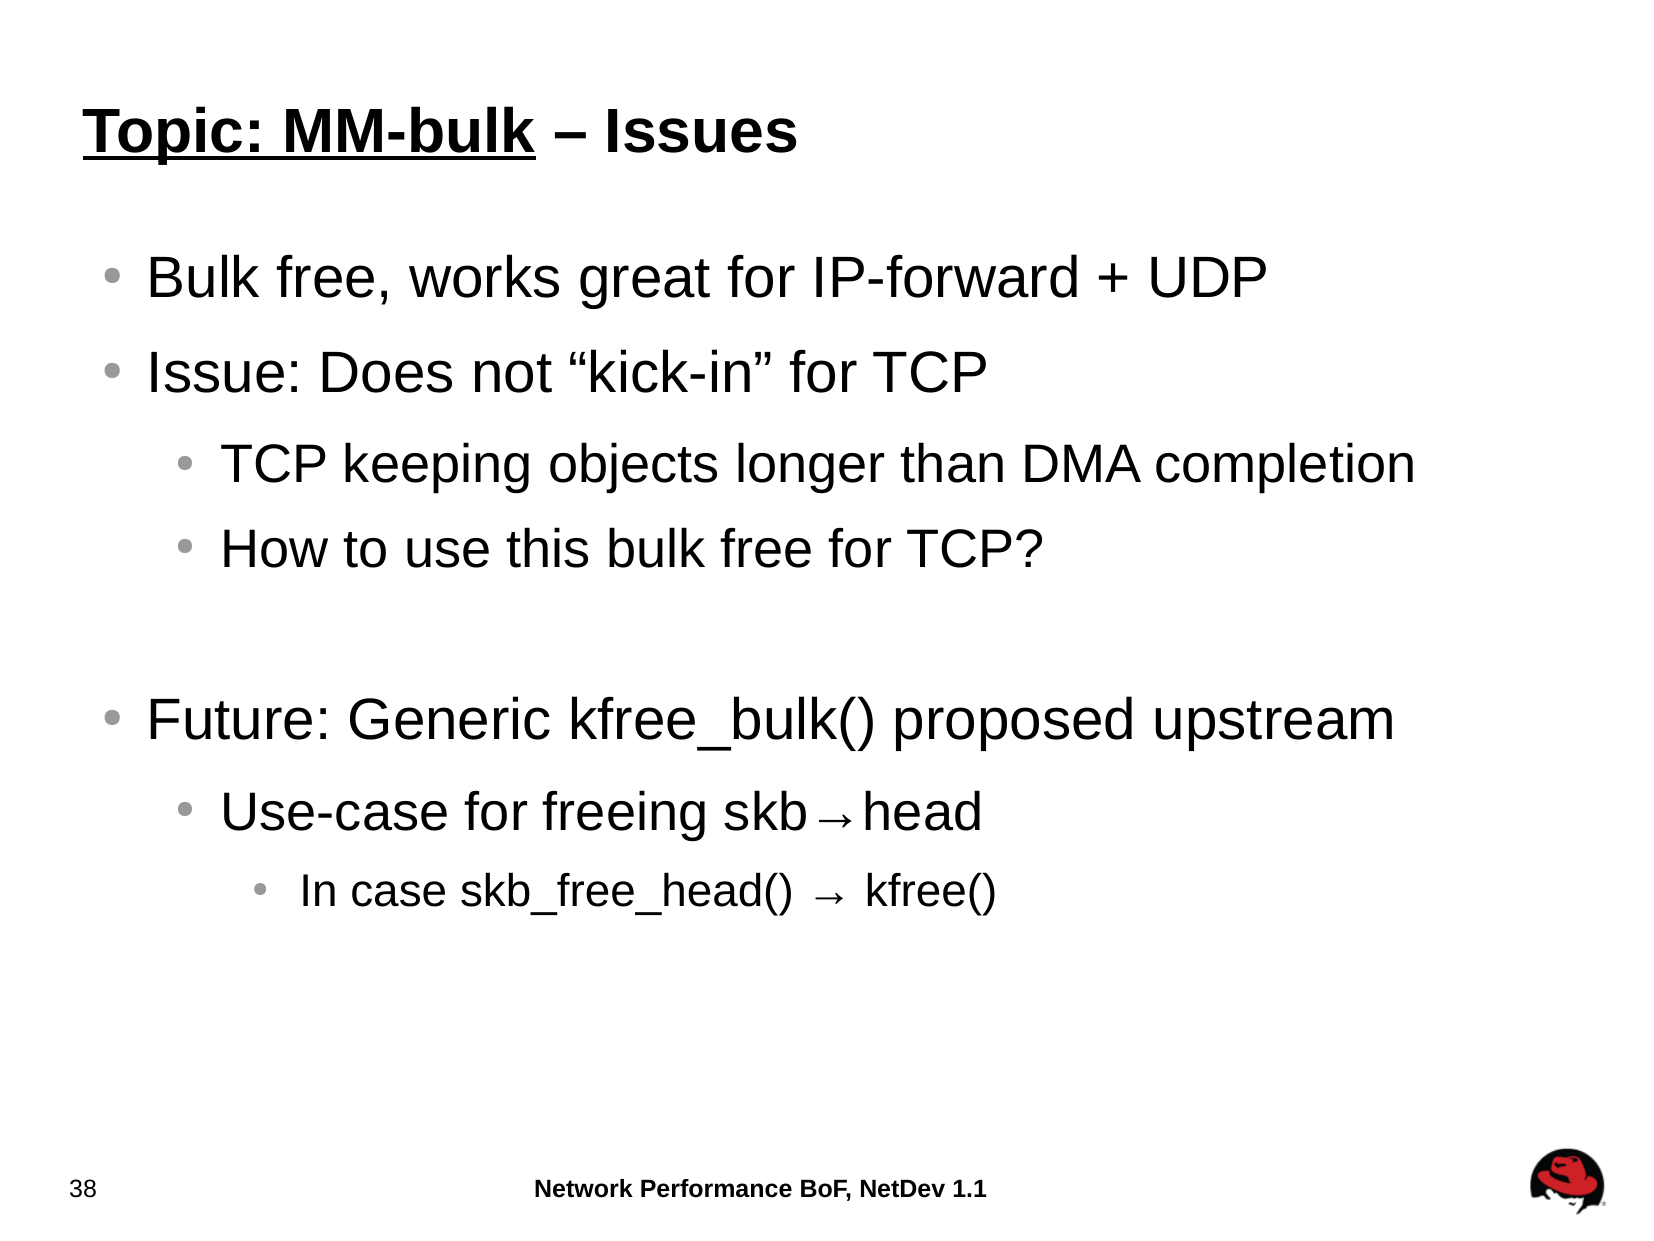

# Topic: MM-bulk – Issues
Bulk free, works great for IP-forward + UDP
Issue: Does not “kick-in” for TCP
TCP keeping objects longer than DMA completion
How to use this bulk free for TCP?
Future: Generic kfree_bulk() proposed upstream
Use-case for freeing skb→head
In case skb_free_head() → kfree()